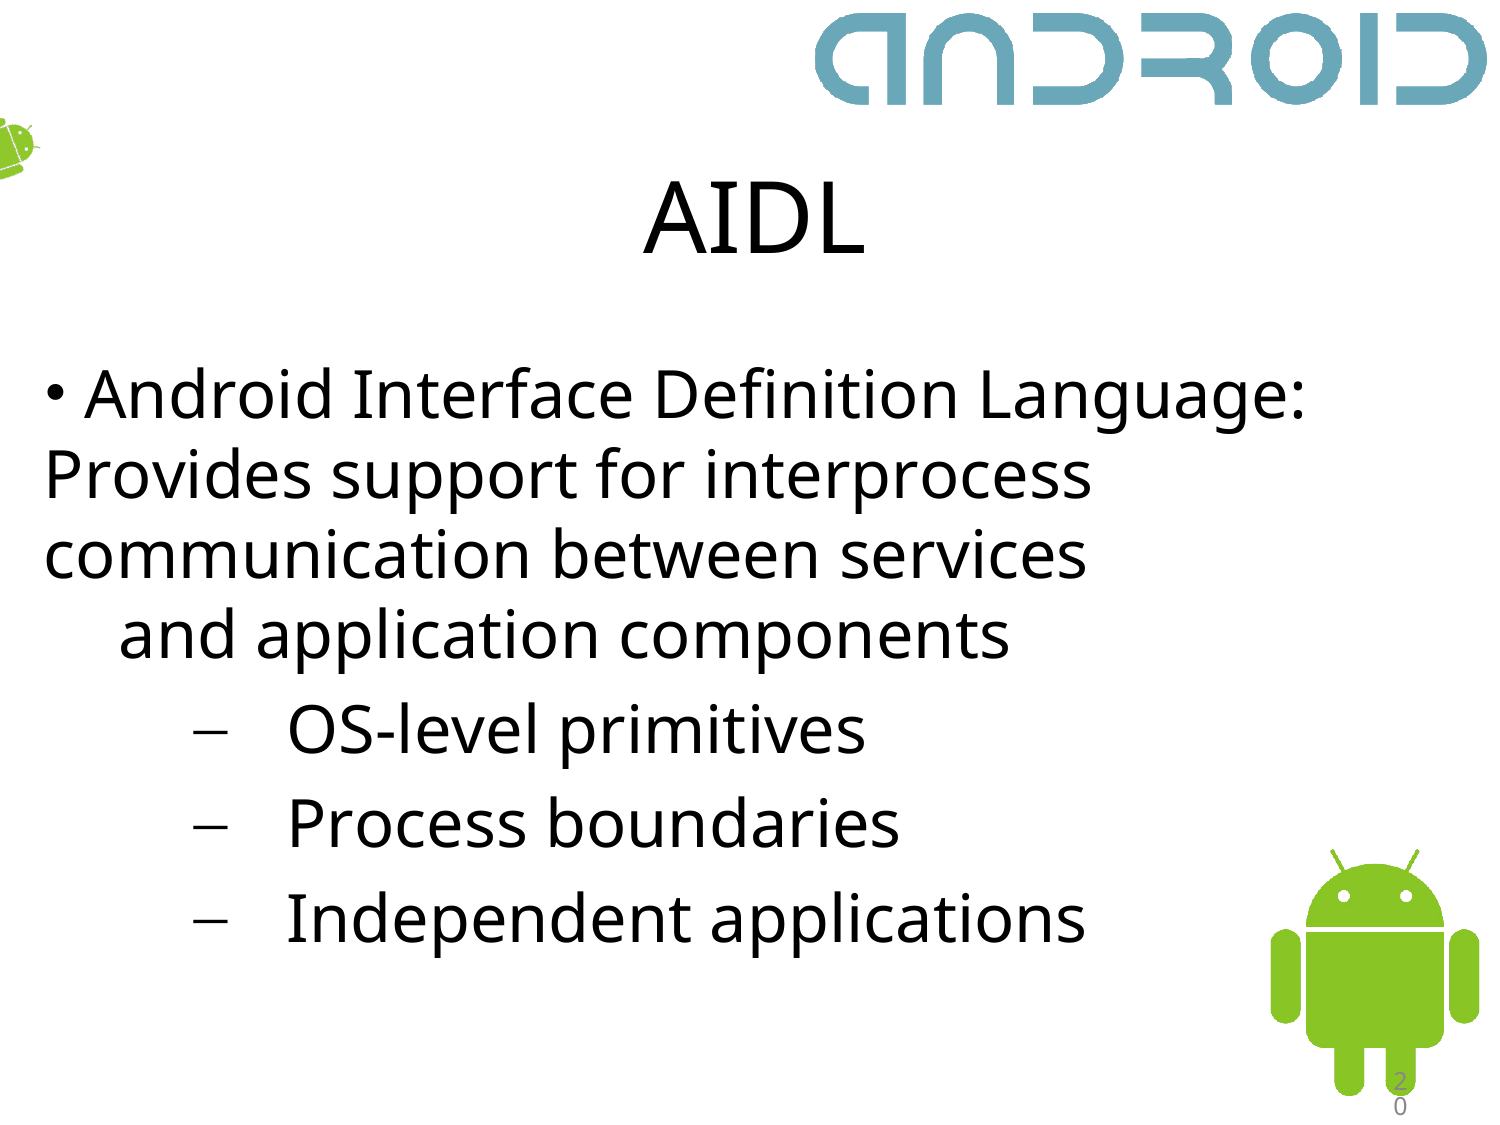

# AIDL
 Android Interface Definition Language: 	Provides support for interprocess 			communication between services
	and application components
OS-level primitives
Process boundaries
Independent applications